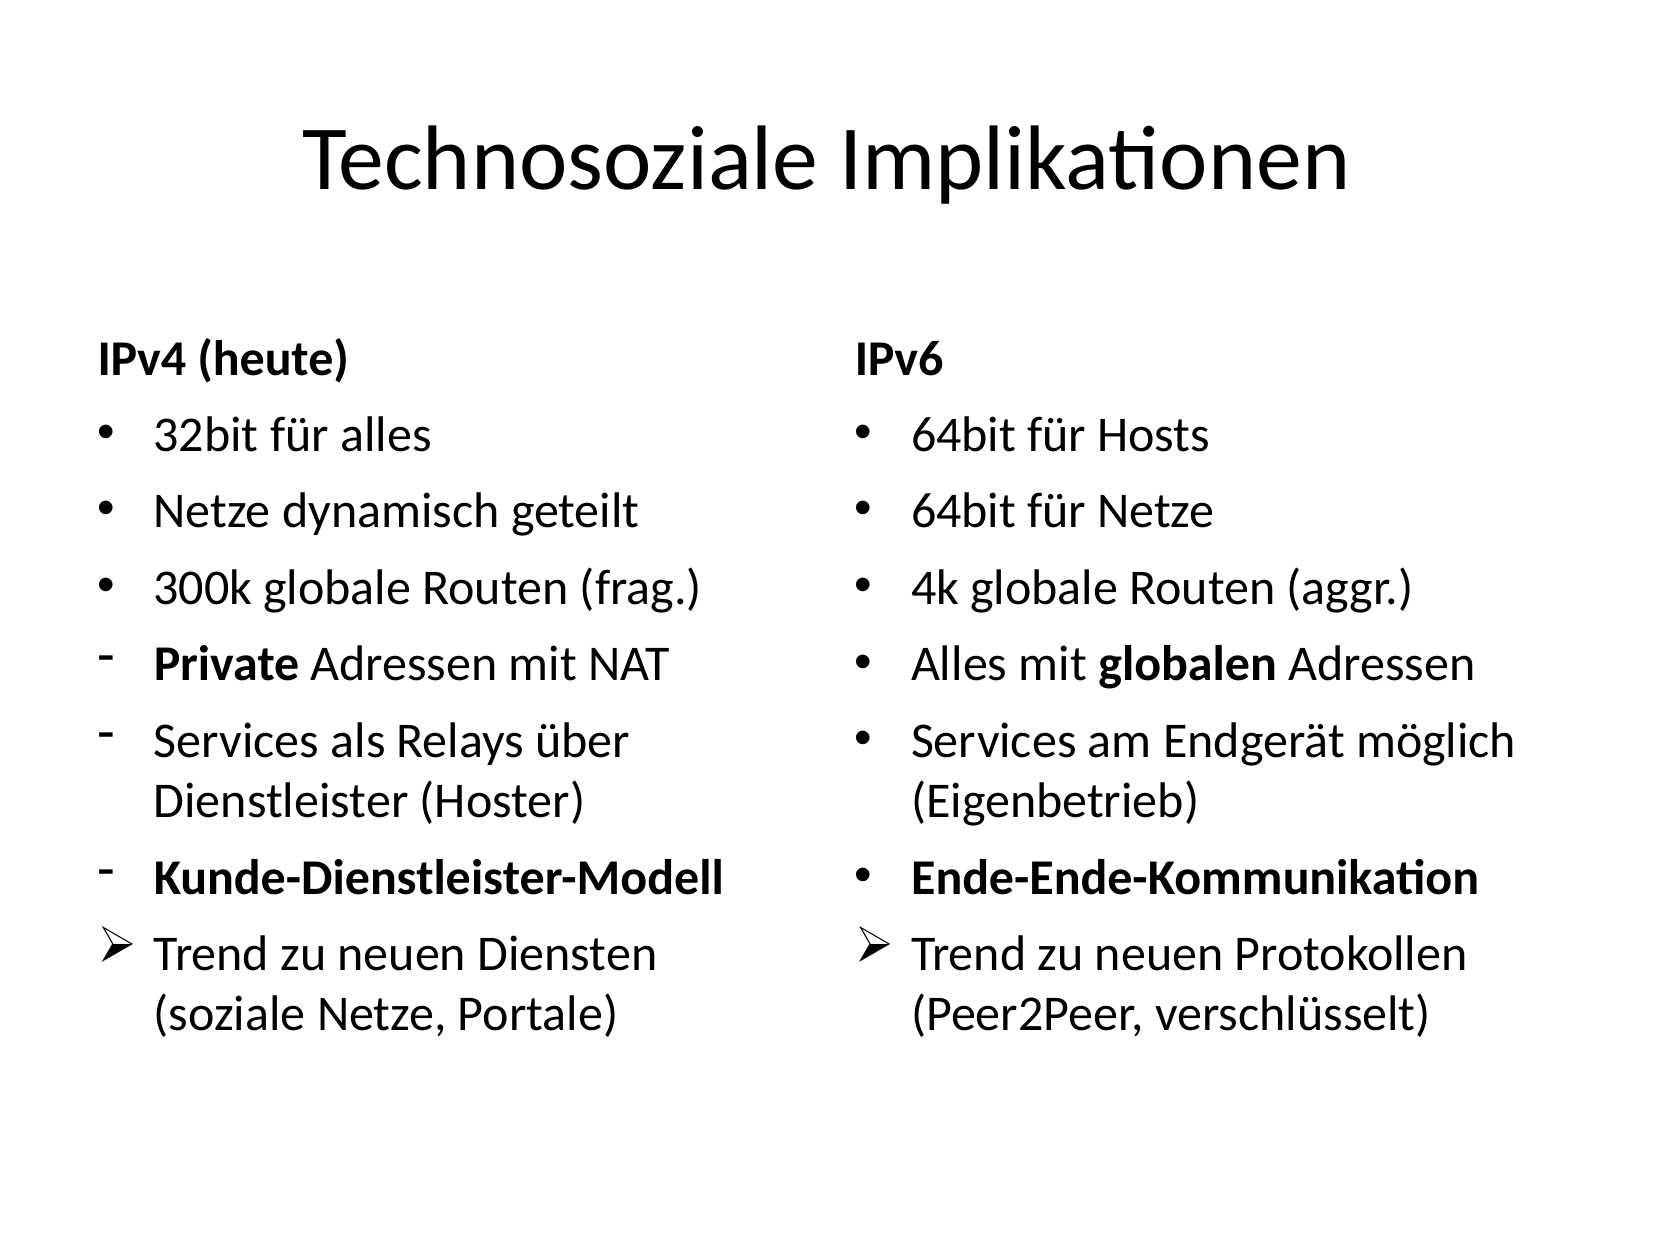

# Technosoziale Implikationen
IPv4 (heute)
IPv6
32bit für alles
Netze dynamisch geteilt
300k globale Routen (frag.)
Private Adressen mit NAT
Services als Relays über Dienstleister (Hoster)
Kunde-Dienstleister-Modell
Trend zu neuen Diensten
(soziale Netze, Portale)
64bit für Hosts
64bit für Netze
4k globale Routen (aggr.)
Alles mit globalen Adressen
Services am Endgerät möglich (Eigenbetrieb)
Ende-Ende-Kommunikation
Trend zu neuen Protokollen
(Peer2Peer, verschlüsselt)